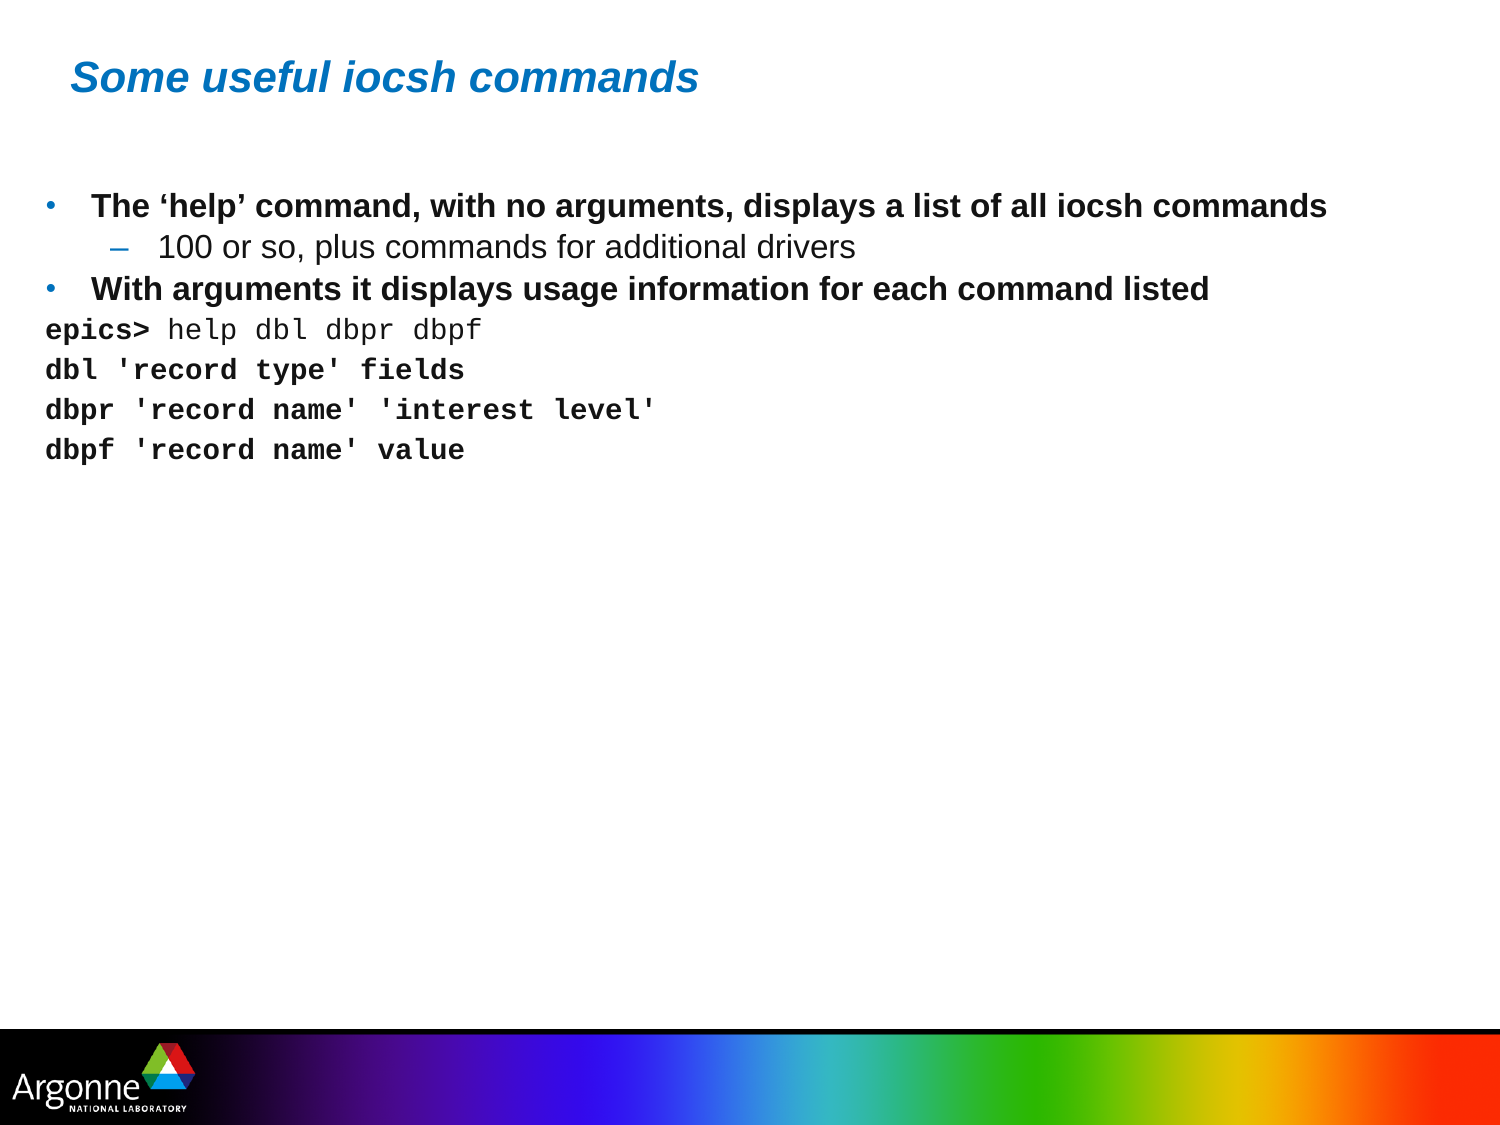

# Some useful iocsh commands
The ‘help’ command, with no arguments, displays a list of all iocsh commands
100 or so, plus commands for additional drivers
With arguments it displays usage information for each command listed
epics> help dbl dbpr dbpf
dbl 'record type' fields
dbpr 'record name' 'interest level'
dbpf 'record name' value